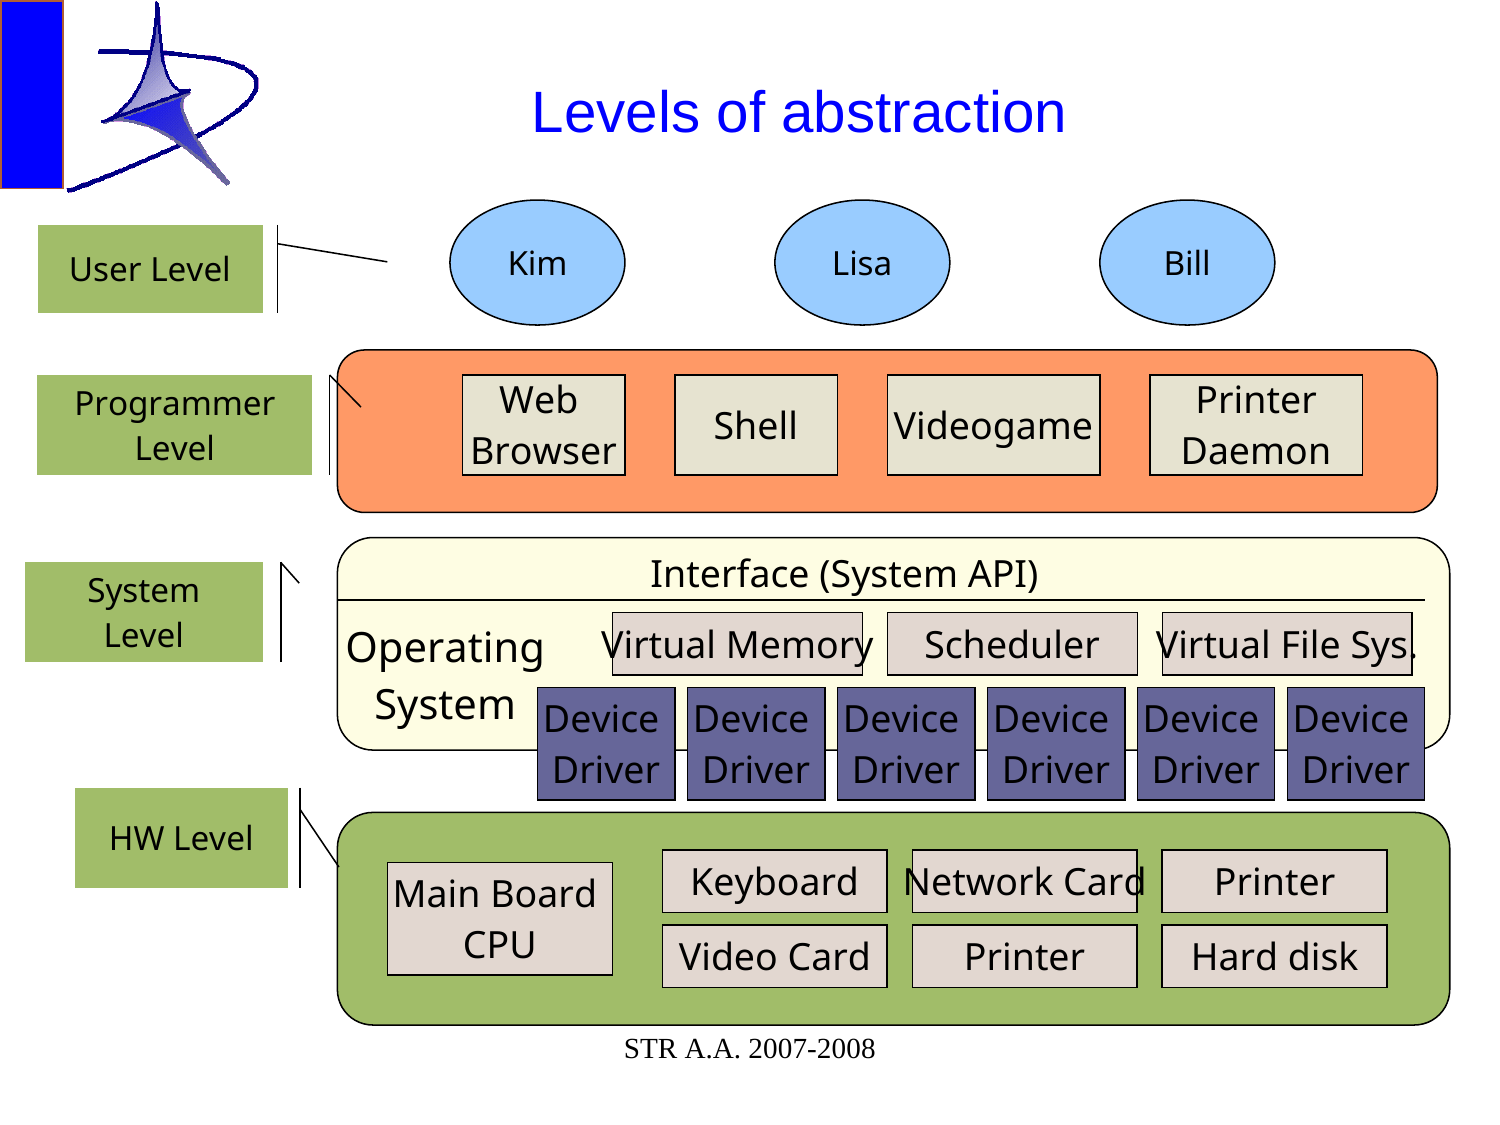

# Levels of abstraction
Kim
Lisa
Bill
User Level
Web
Browser
Shell
Videogame
Printer
Daemon
Programmer
Level
Interface (System API)
Operating
System
Virtual Memory
Scheduler
Virtual File Sys.
Device
Driver
Device
Driver
Device
Driver
Device
Driver
Device
Driver
Device
Driver
System
Level
HW Level
Keyboard
Network Card
Printer
Main Board
CPU
Video Card
Printer
Hard disk
STR A.A. 2007-2008